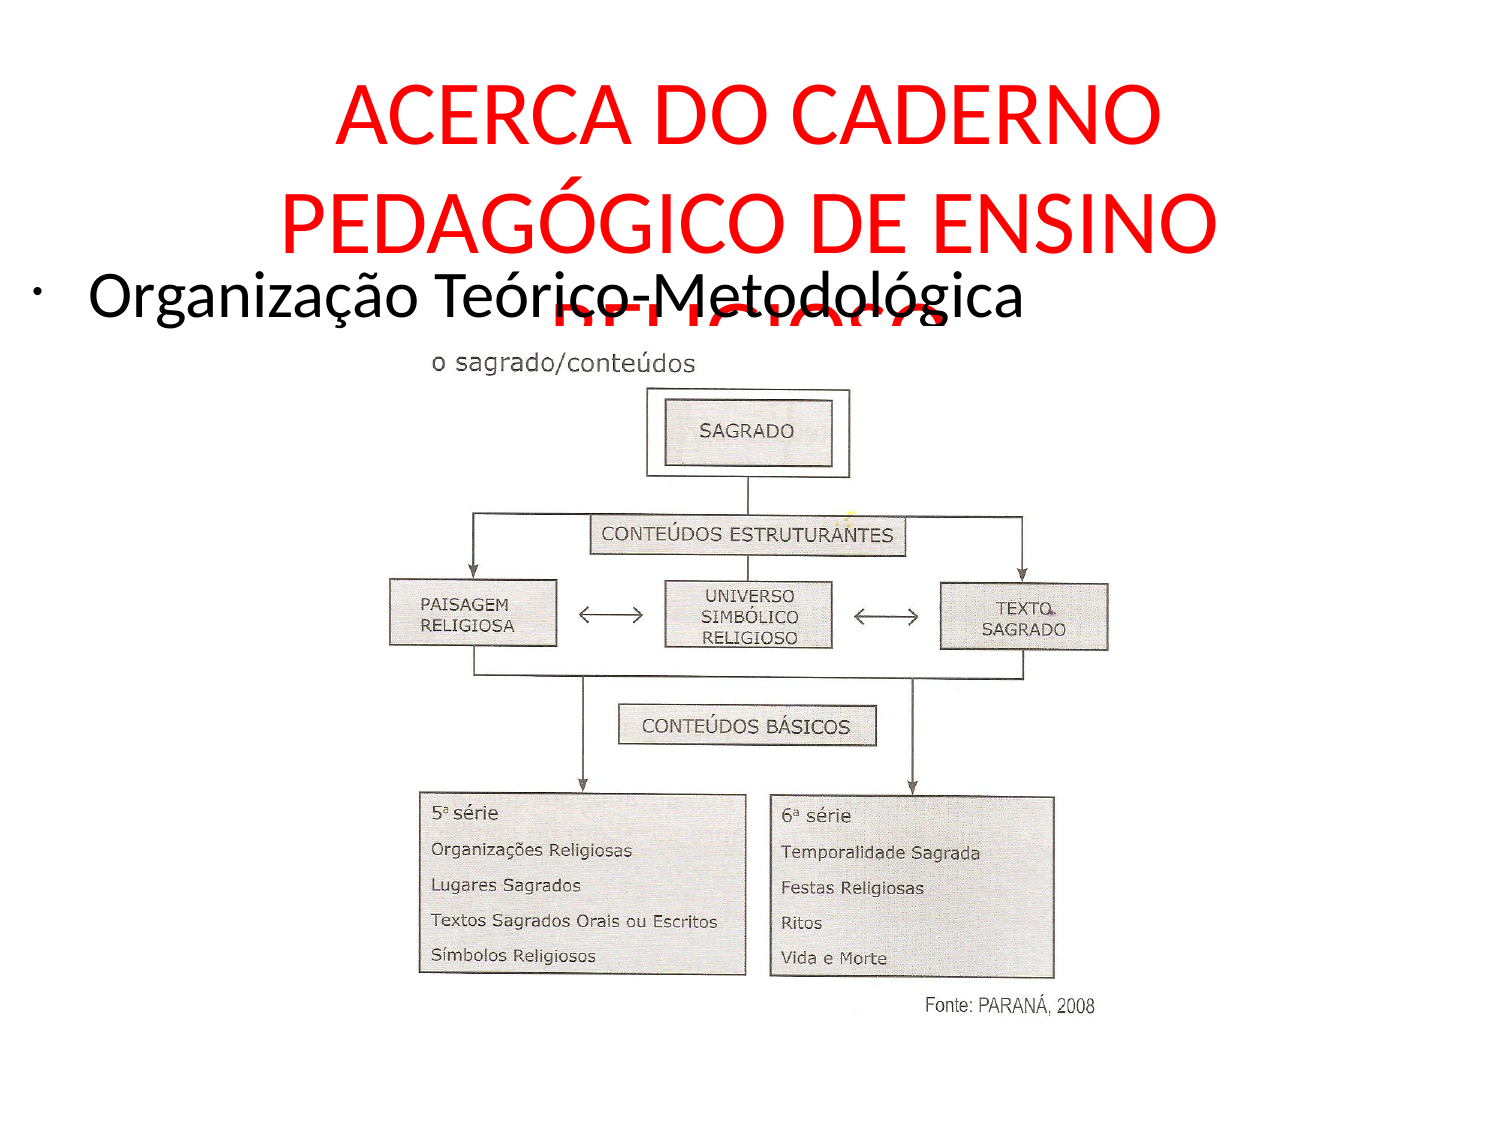

# ACERCA DO CADERNO PEDAGÓGICO DE ENSINO RELIGIOSO
Organização Teórico-Metodológica